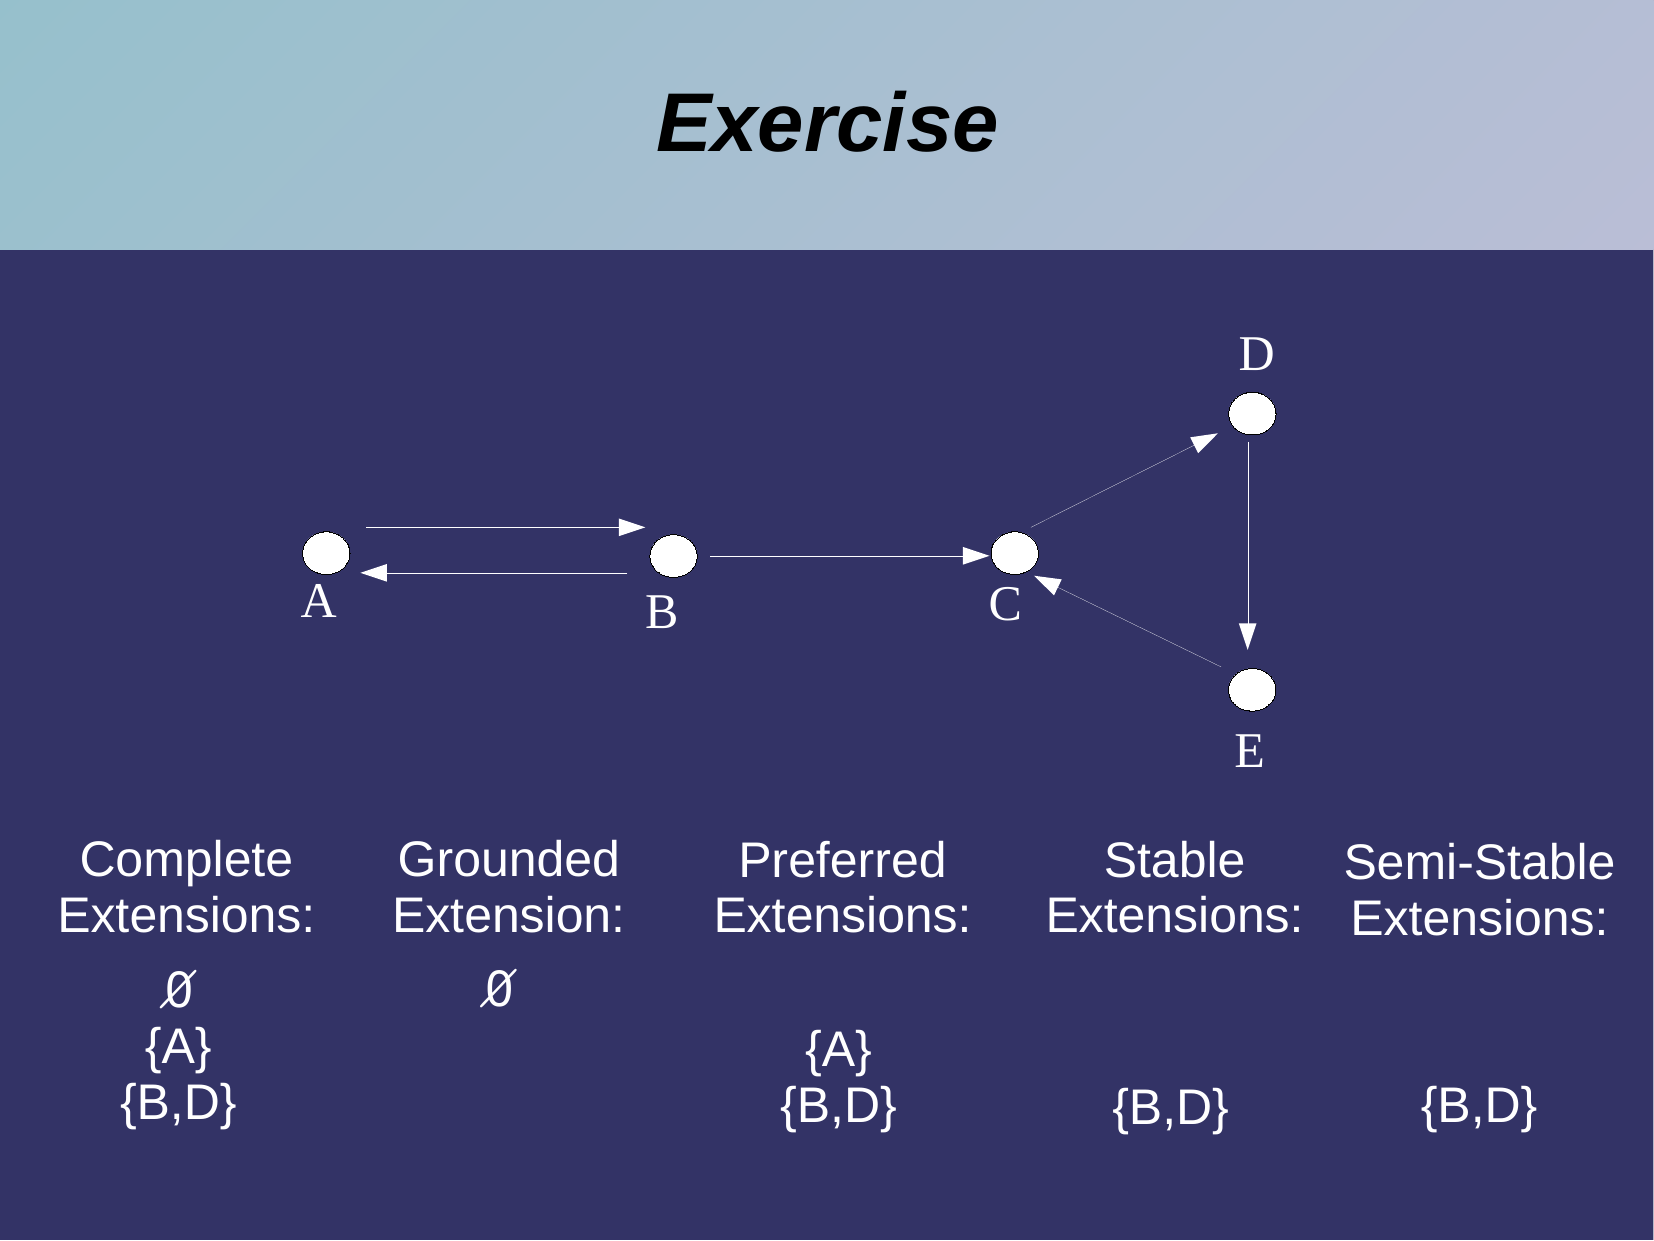

# Exercise
D
A
C
B
E
Complete
Extensions:
Grounded
Extension:
Preferred
Extensions:
Stable
Extensions:
Semi-Stable
Extensions:
{A}
{B,D}
{B,D}
{B,D}
∅
∅
{A}
{B,D}